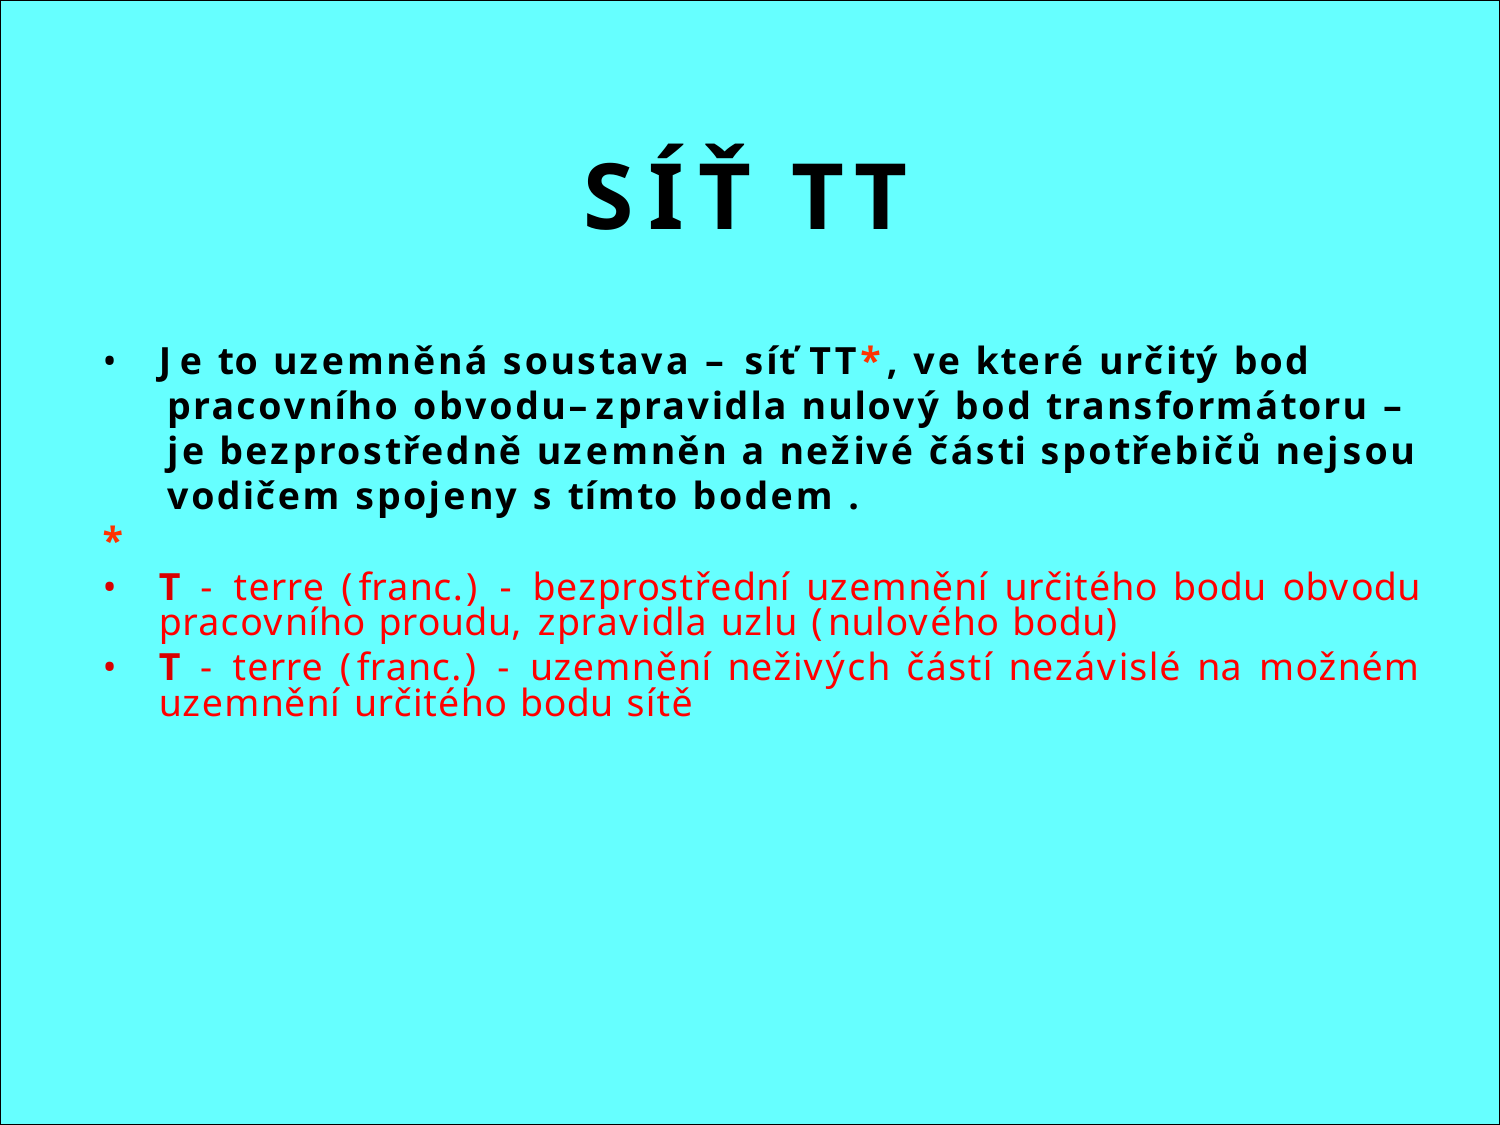

# SÍŤ TT
TRAFO VN / NN
L1
L2
L3
N
M
R t
R z
R z